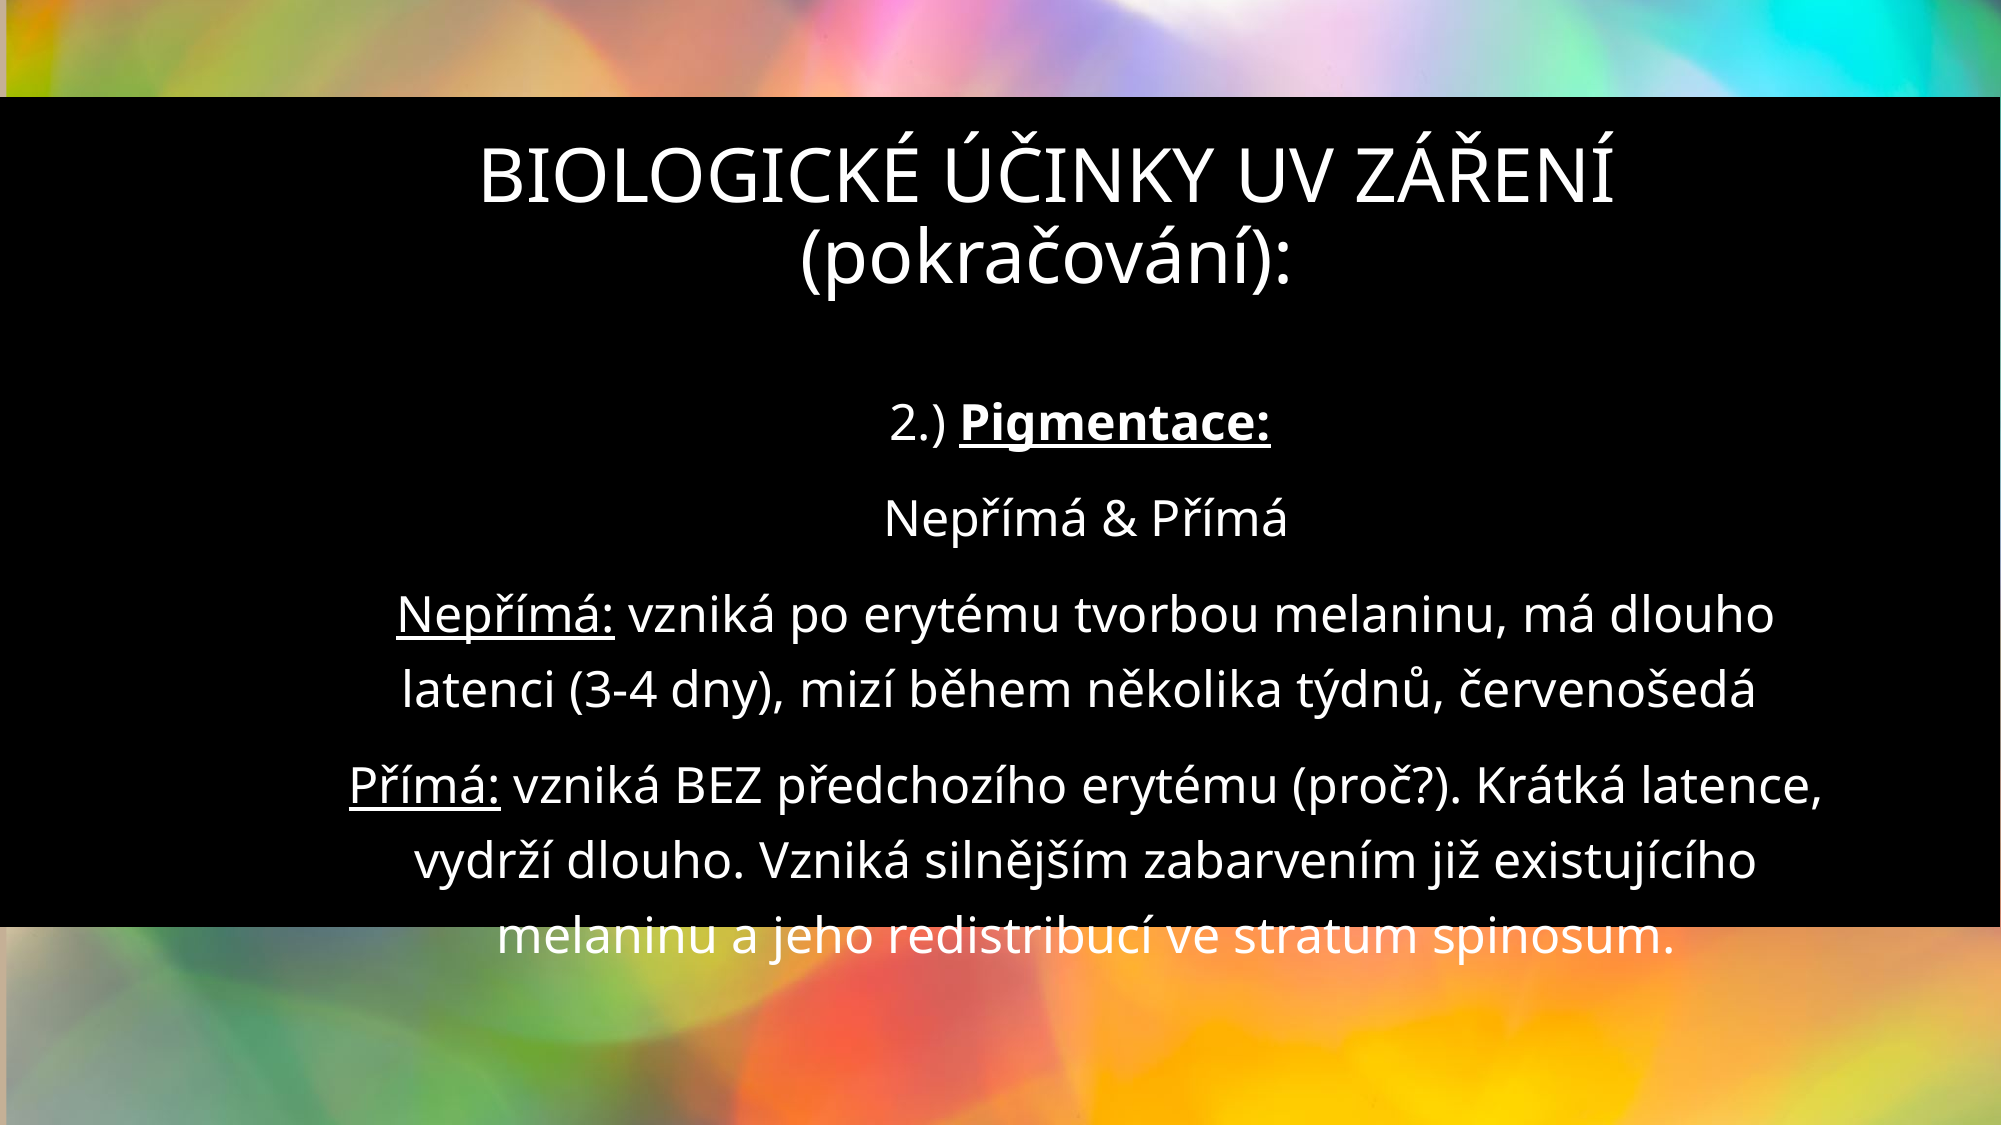

# BIOLOGICKÉ ÚČINKY UV ZÁŘENÍ (pokračování):
2.) Pigmentace:
Nepřímá & Přímá
Nepřímá: vzniká po erytému tvorbou melaninu, má dlouho latenci (3-4 dny), mizí během několika týdnů, červenošedá
Přímá: vzniká BEZ předchozího erytému (proč?). Krátká latence, vydrží dlouho. Vzniká silnějším zabarvením již existujícího melaninu a jeho redistribucí ve stratum spinosum.